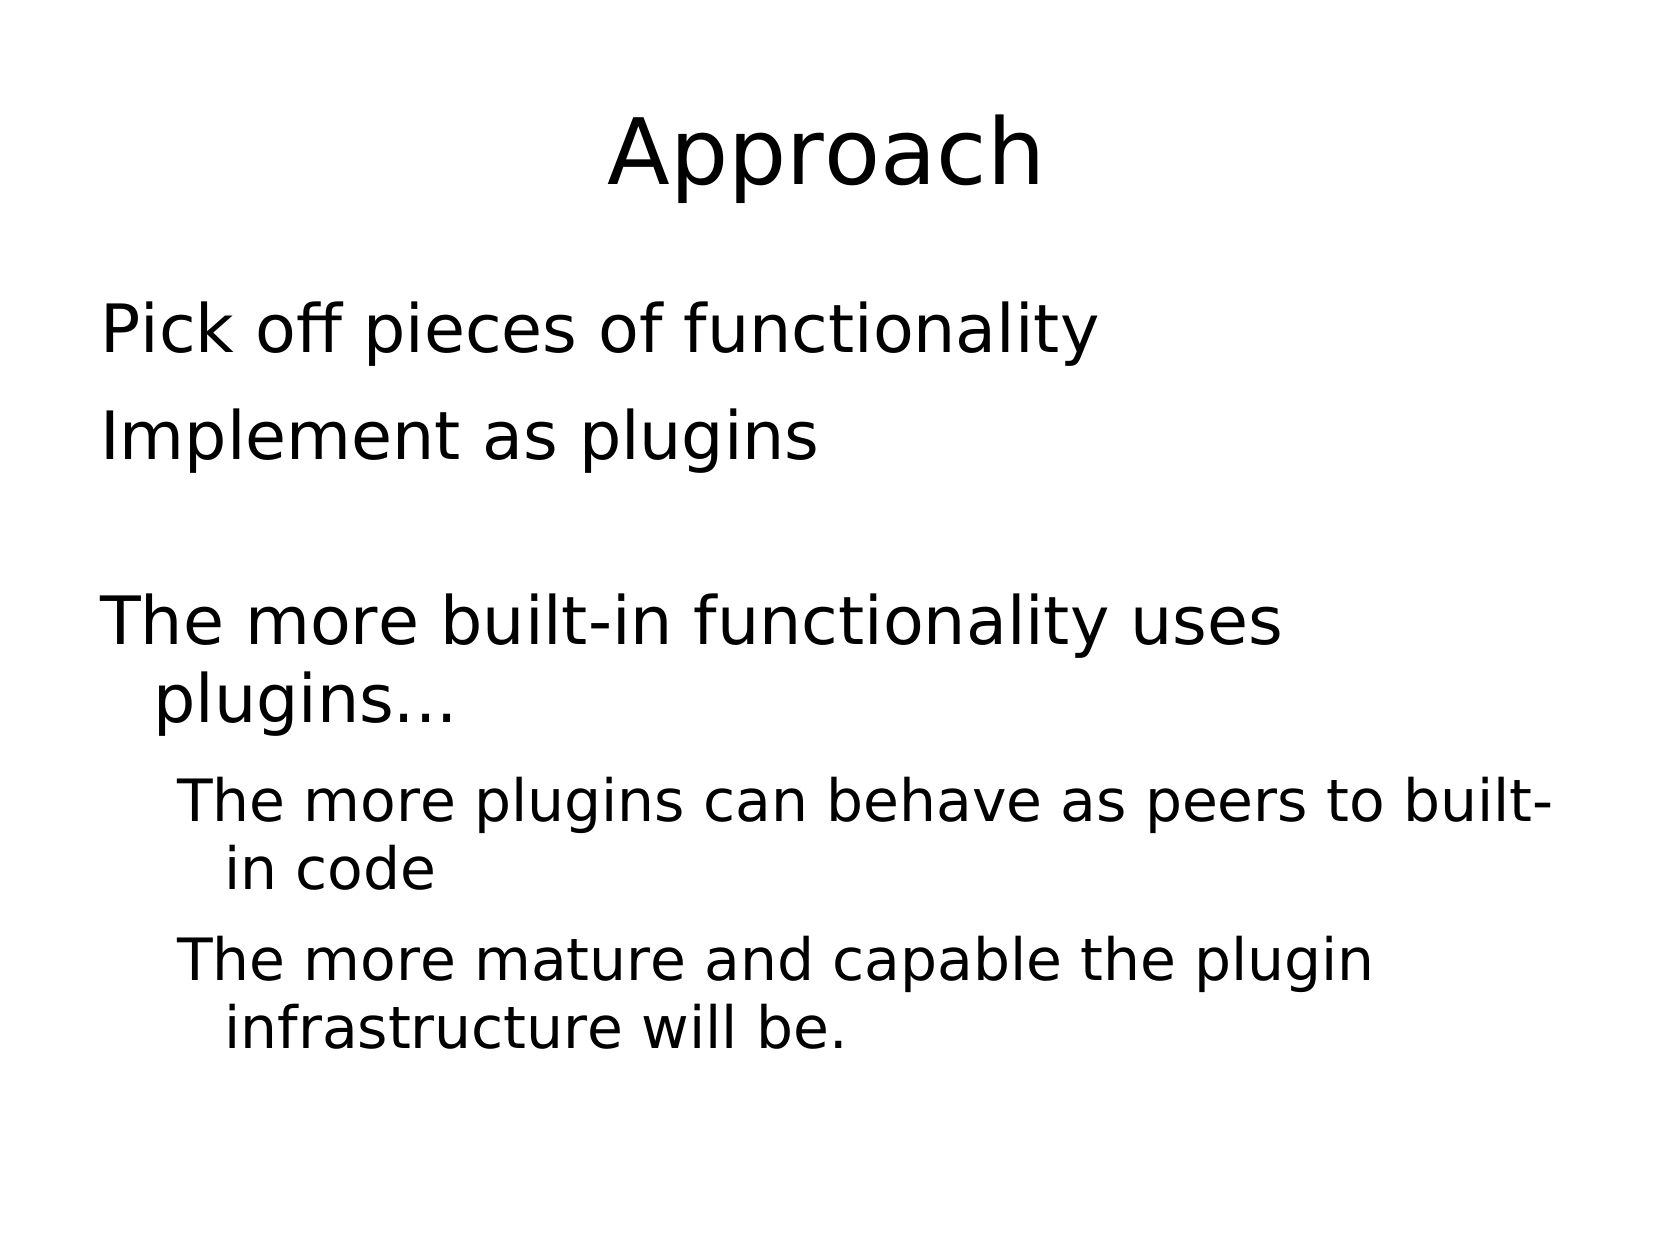

# Approach
Pick off pieces of functionality
Implement as plugins
The more built-in functionality uses plugins...
The more plugins can behave as peers to built-in code
The more mature and capable the plugin infrastructure will be.